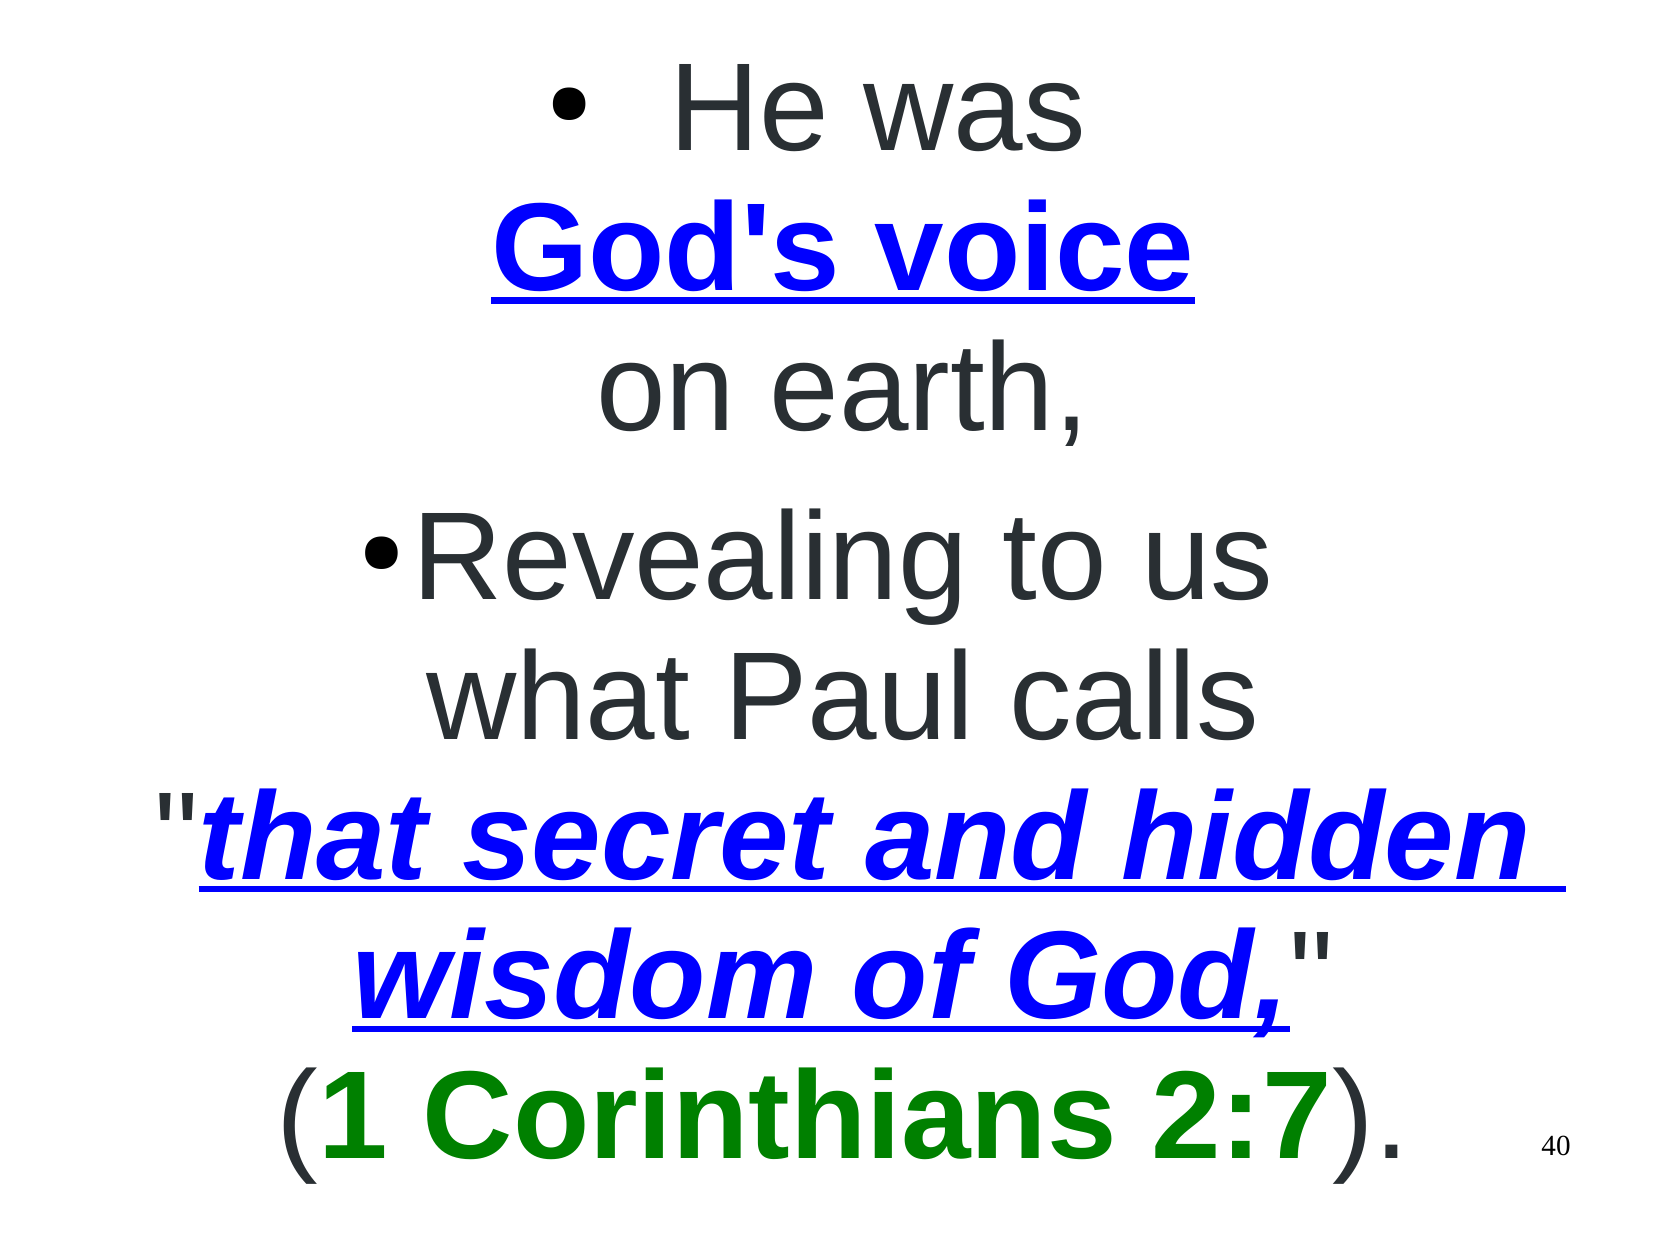

# He was God's voice on earth,
Revealing to us
what Paul calls
"that secret and hidden
wisdom of God,"
(1 Corinthians 2:7).
40